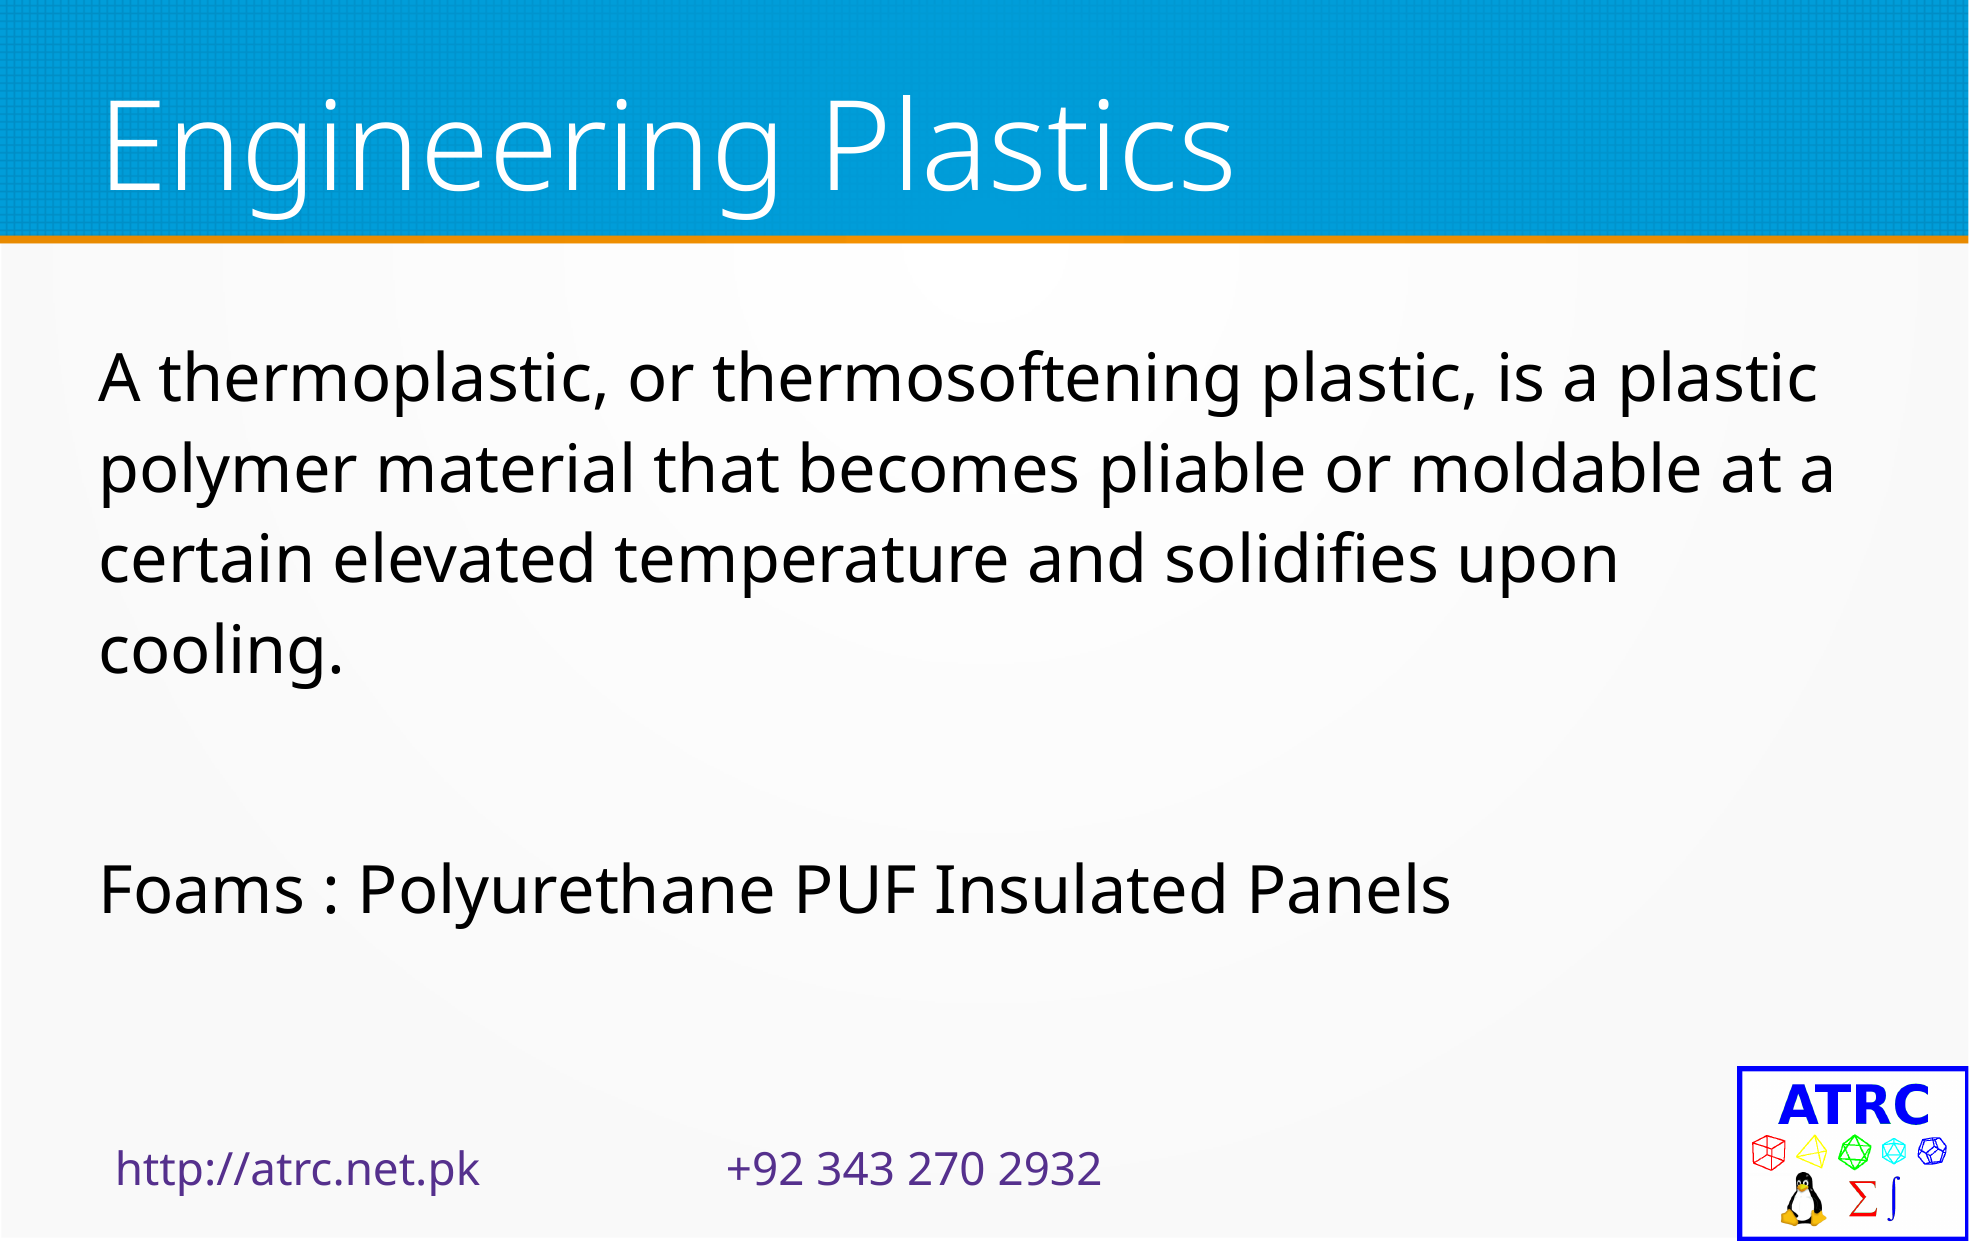

# Engineering Plastics
A thermoplastic, or thermosoftening plastic, is a plastic polymer material that becomes pliable or moldable at a certain elevated temperature and solidifies upon cooling.
Foams : Polyurethane PUF Insulated Panels